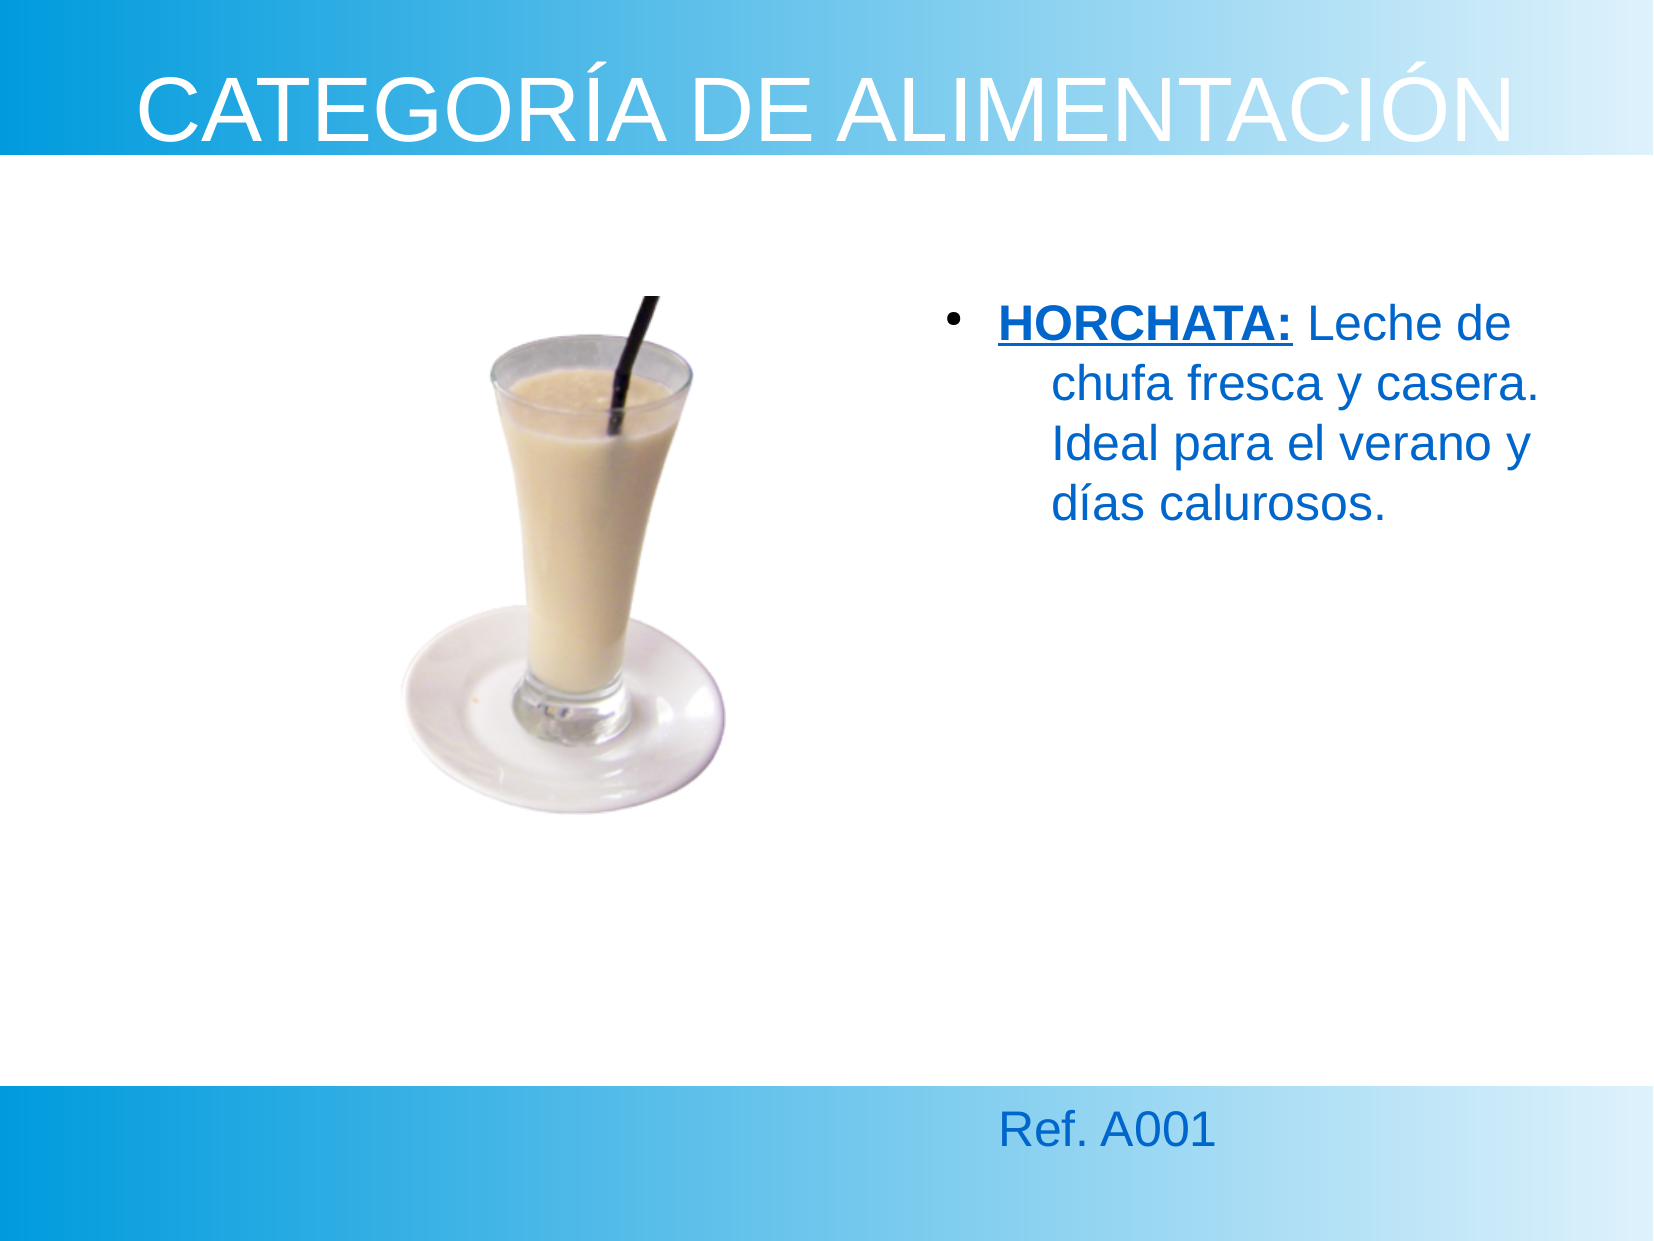

# CATEGORÍA DE ALIMENTACIÓN
HORCHATA: Leche de chufa fresca y casera. Ideal para el verano y días calurosos.
Ref. A001